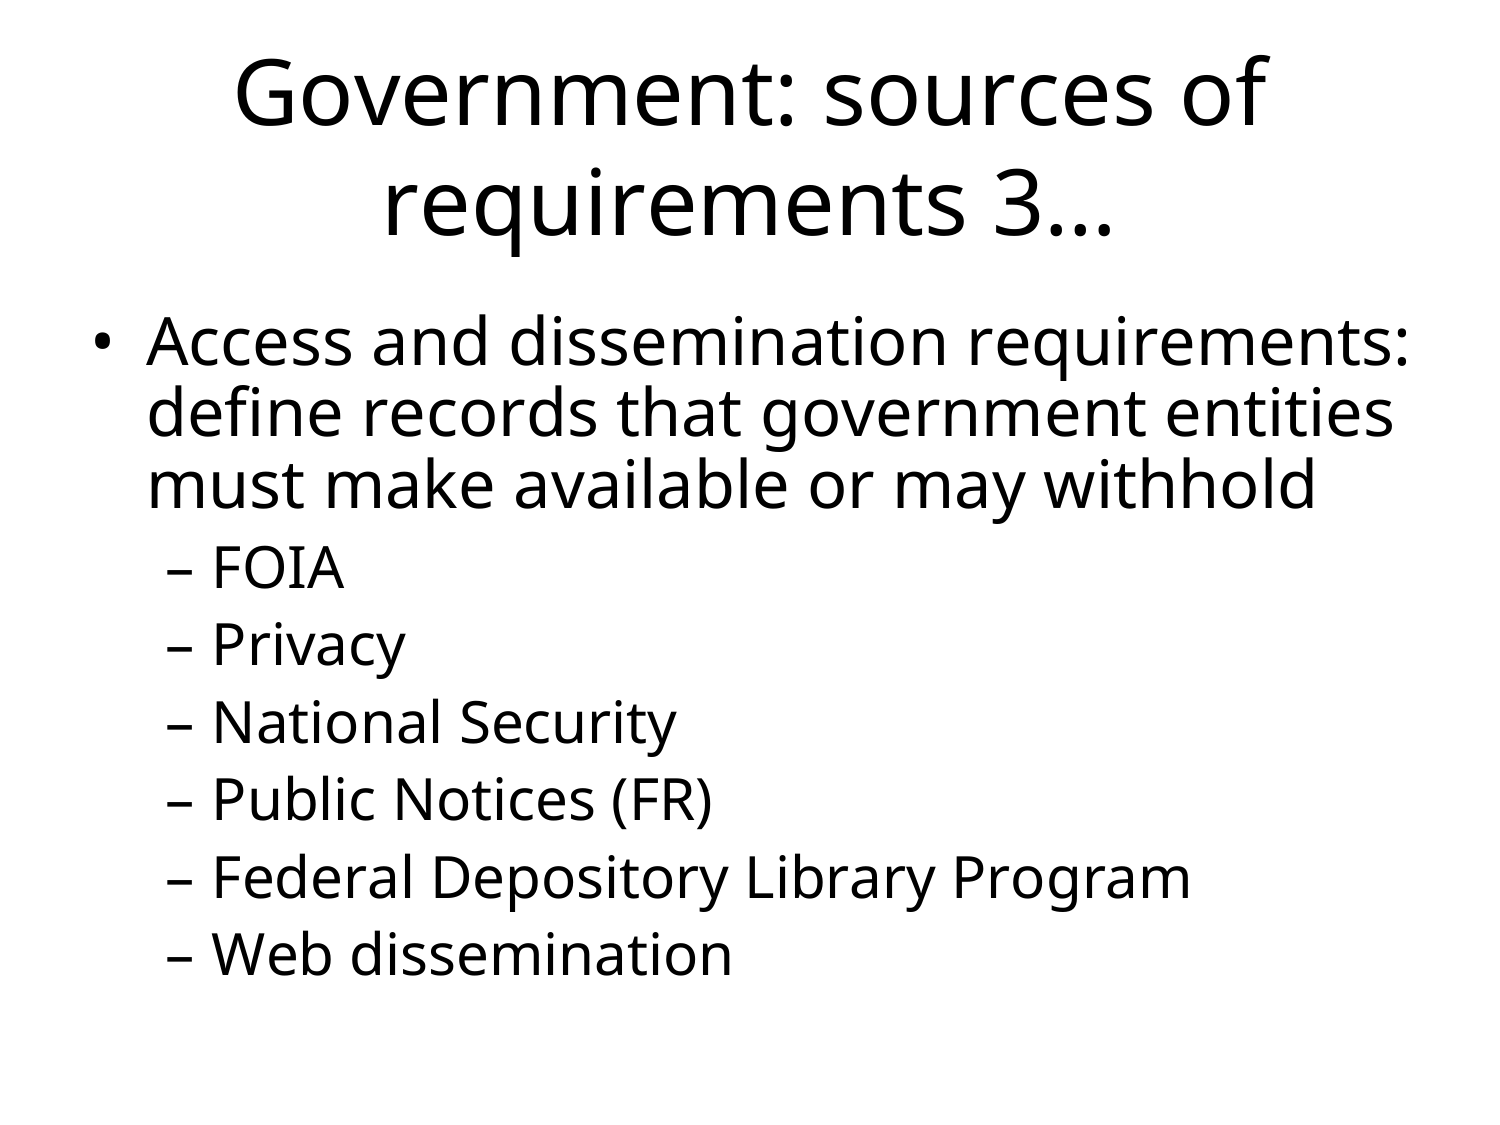

# Government: sources of requirements 3…
Access and dissemination requirements: define records that government entities must make available or may withhold
FOIA
Privacy
National Security
Public Notices (FR)
Federal Depository Library Program
Web dissemination